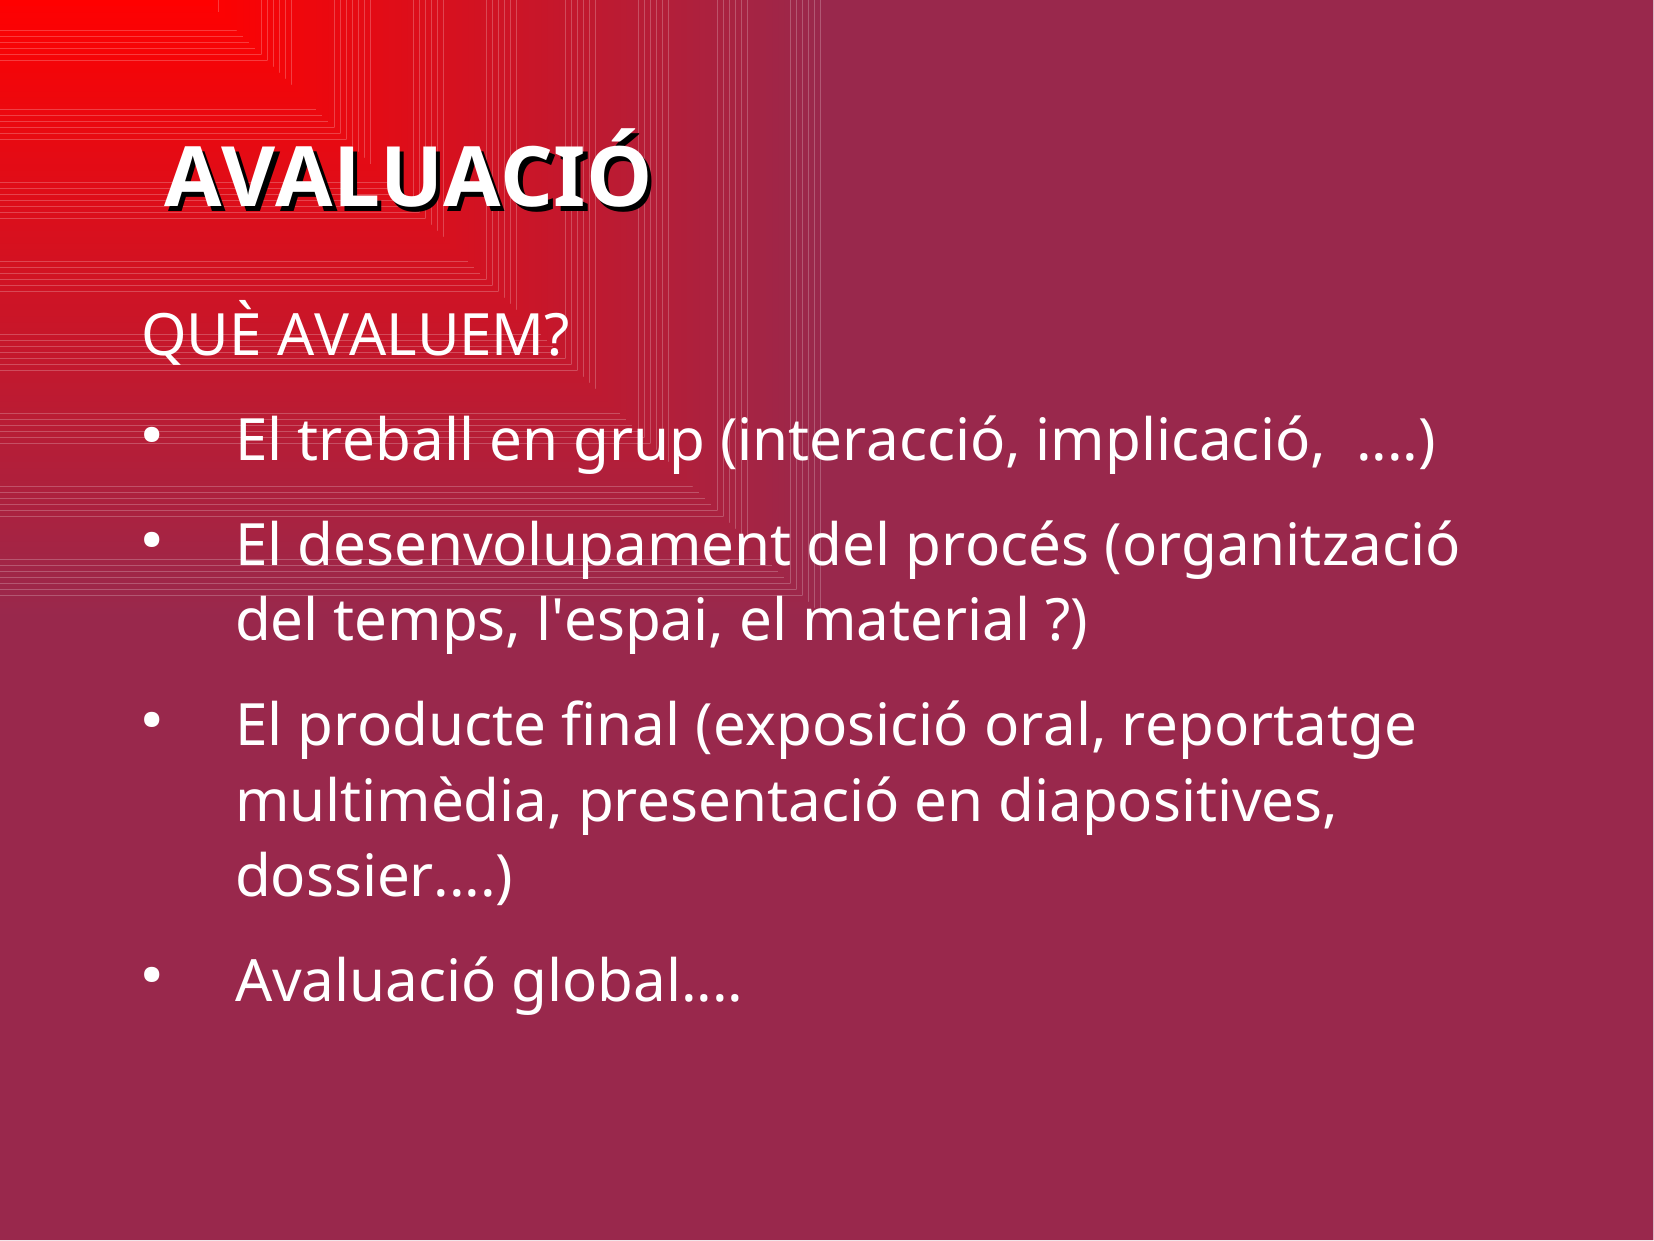

# AVALUACIÓ
QUÈ AVALUEM?
El treball en grup (interacció, implicació, ....)
El desenvolupament del procés (organització del temps, l'espai, el material ?)
El producte final (exposició oral, reportatge multimèdia, presentació en diapositives, dossier....)
Avaluació global....